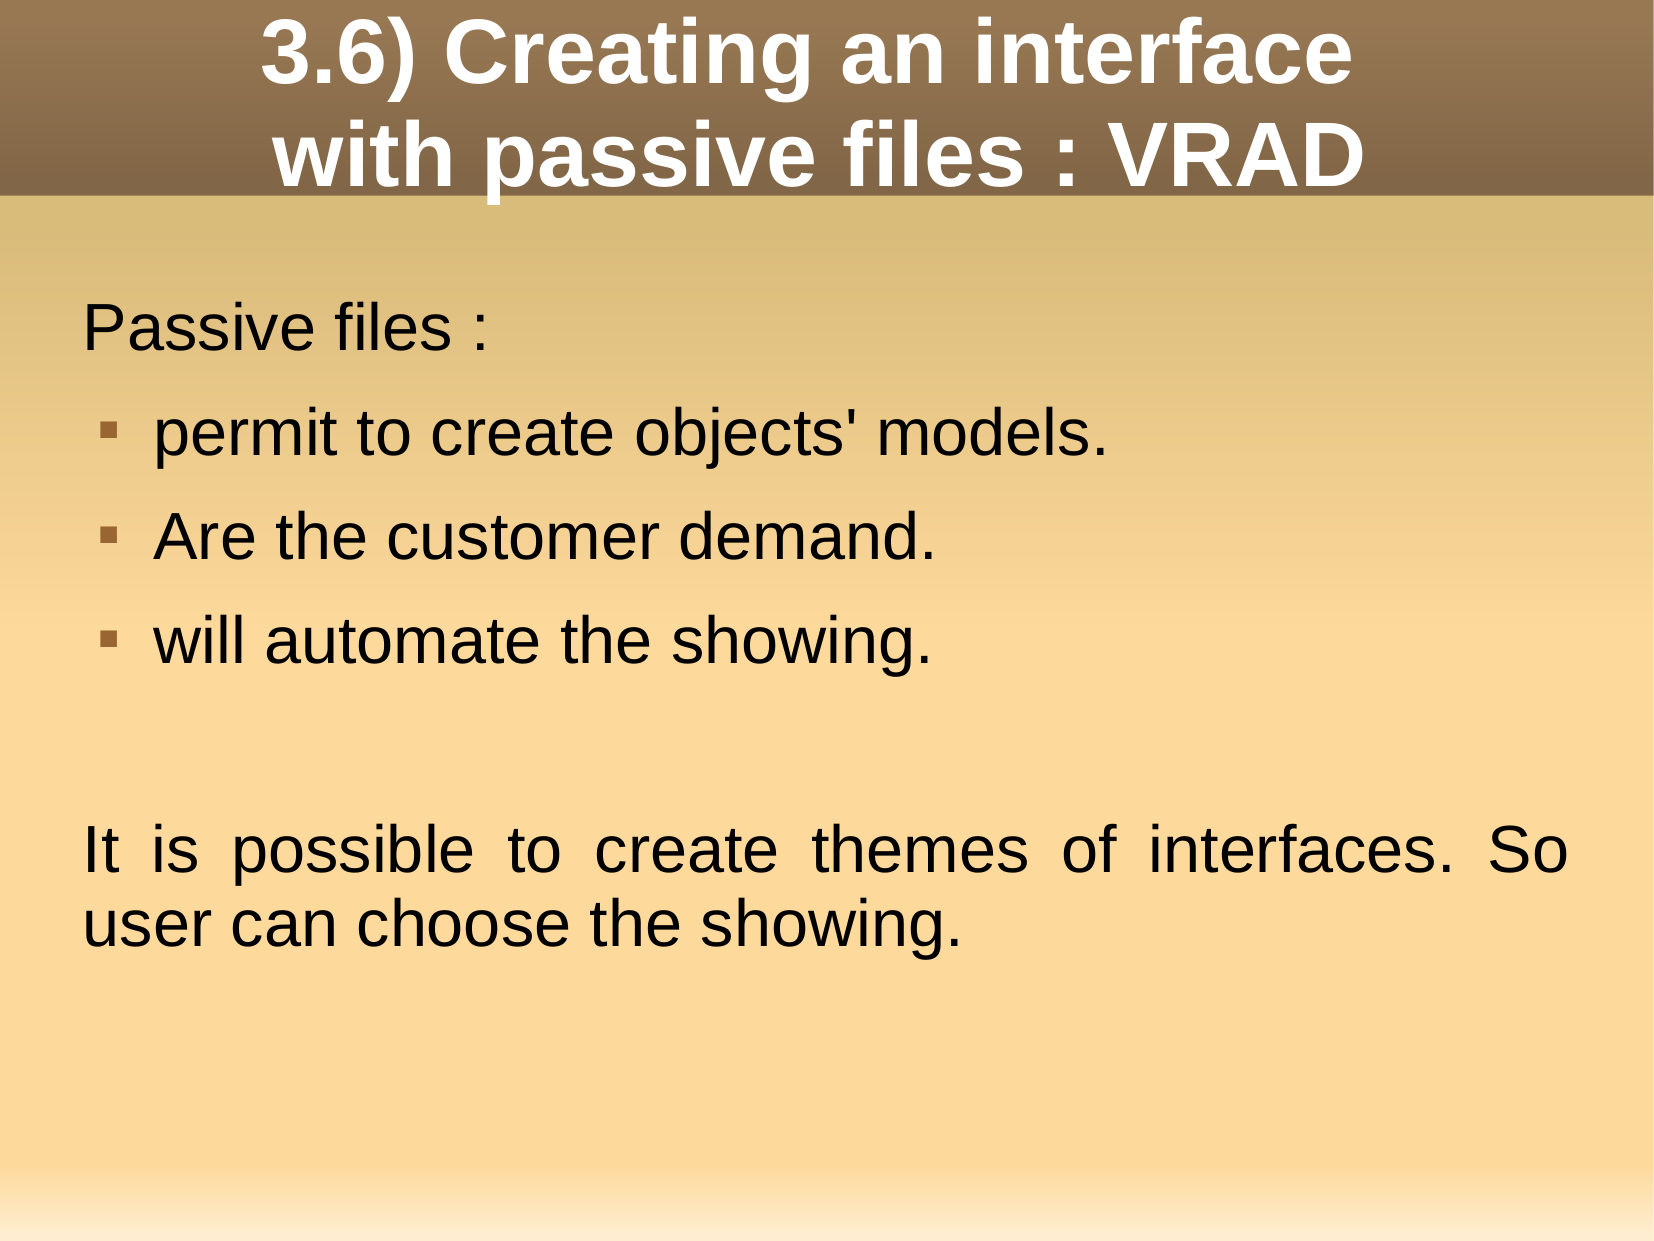

# 3.6) Creating an interface with passive files : VRAD
Passive files :
permit to create objects' models.
Are the customer demand.
will automate the showing.
It is possible to create themes of interfaces. So user can choose the showing.